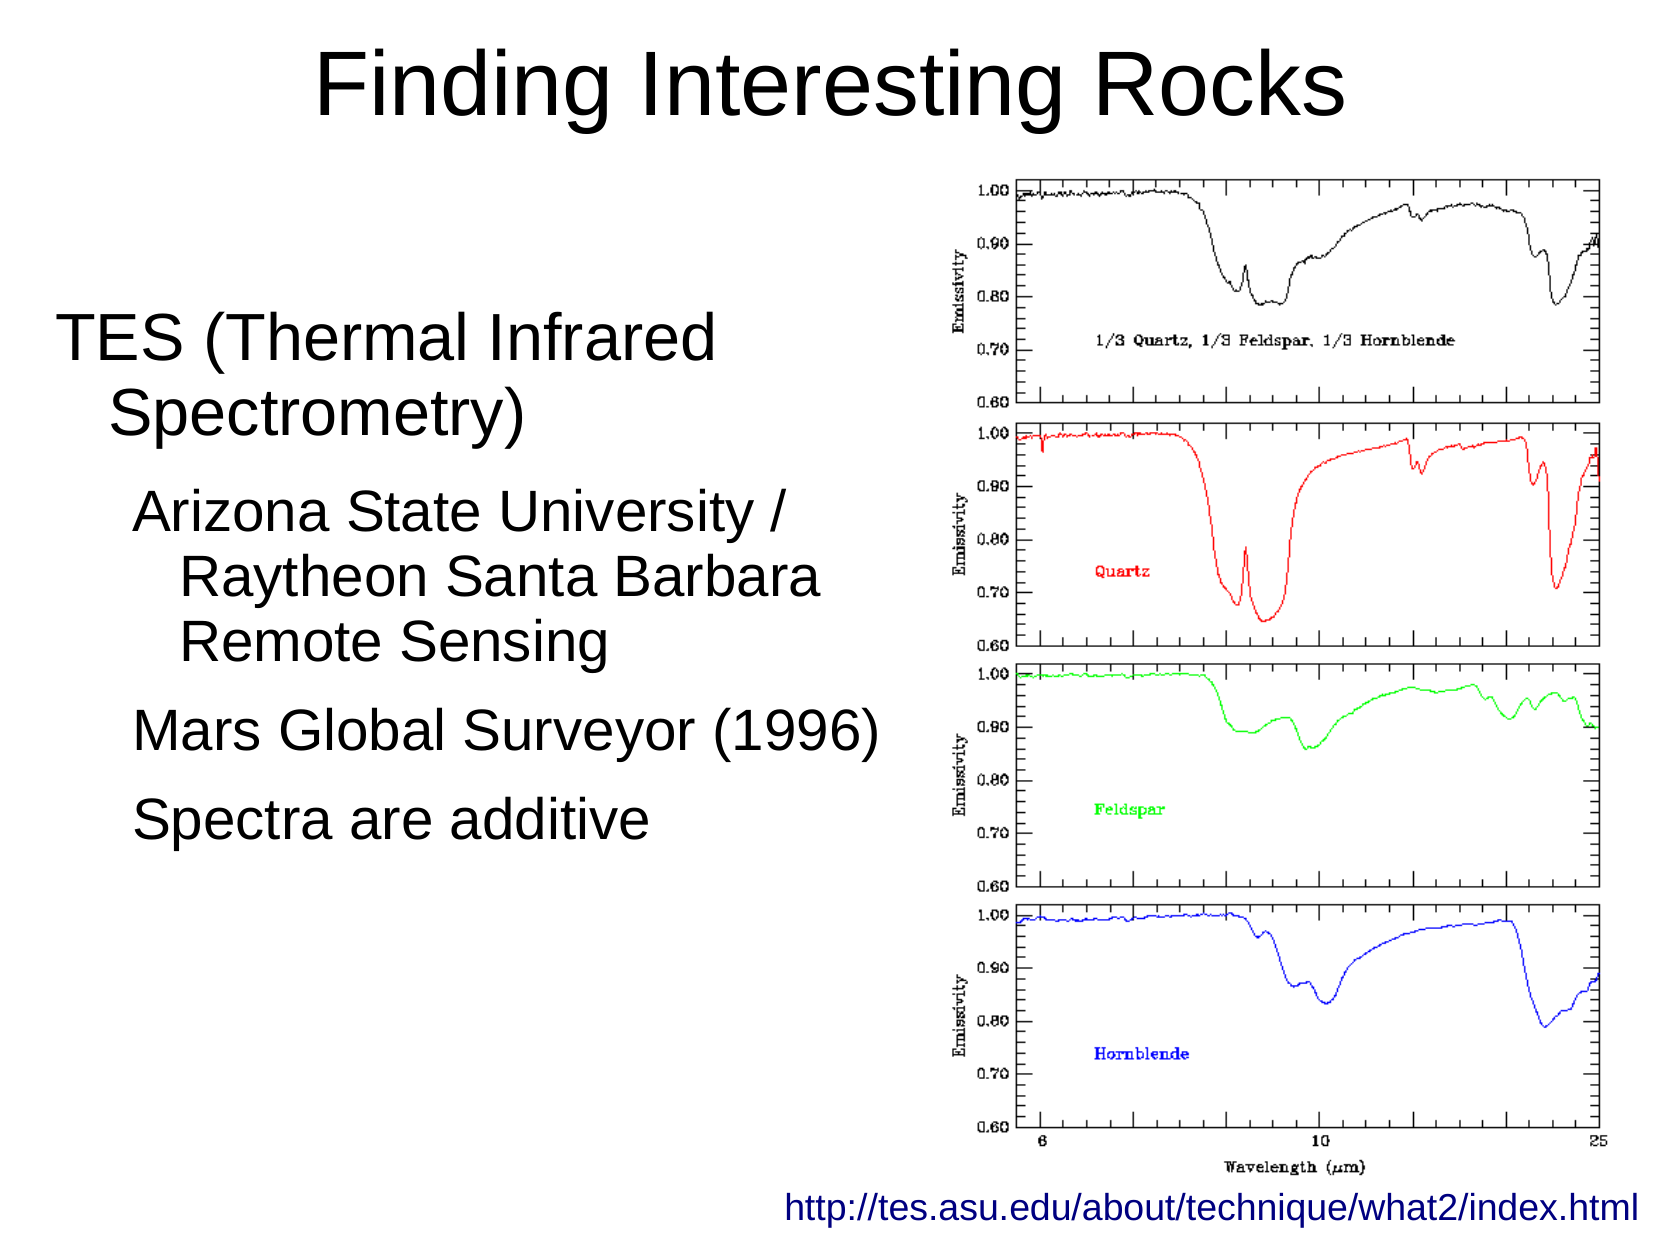

# Finding Interesting Rocks
TES (Thermal Infrared Spectrometry)
Arizona State University / Raytheon Santa Barbara Remote Sensing
Mars Global Surveyor (1996)
Spectra are additive
http://tes.asu.edu/about/technique/what2/index.html